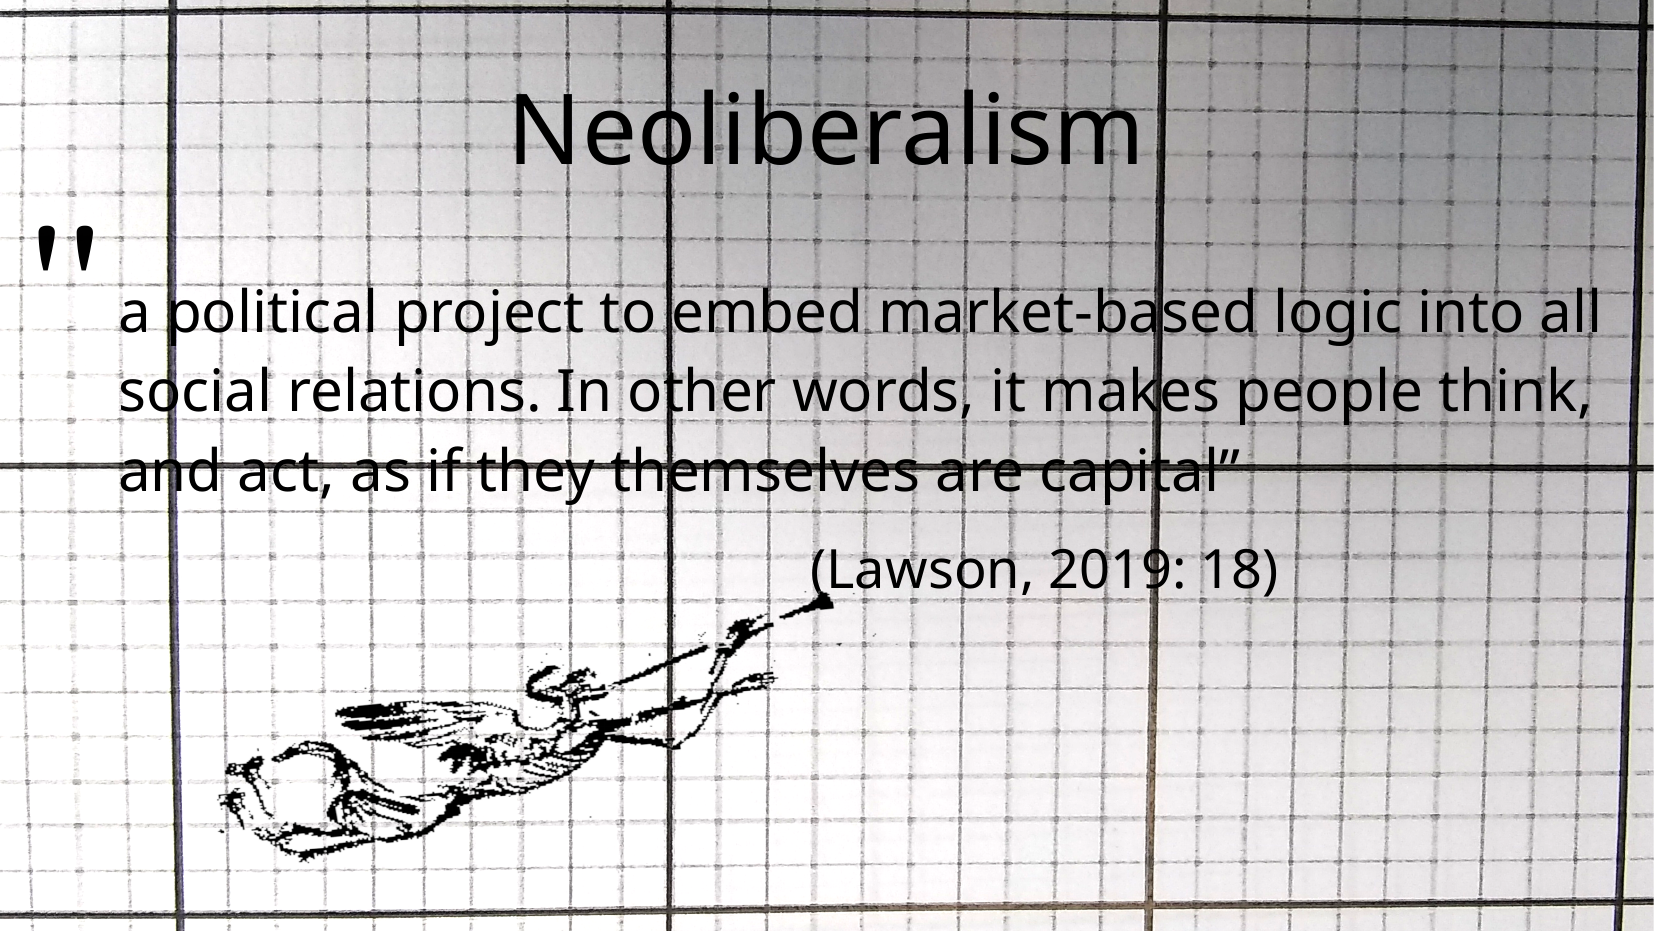

# Neoliberalism
a political project to embed market-based logic into all social relations. In other words, it makes people think, and act, as if they themselves are capital”
 					 (Lawson, 2019: 18)